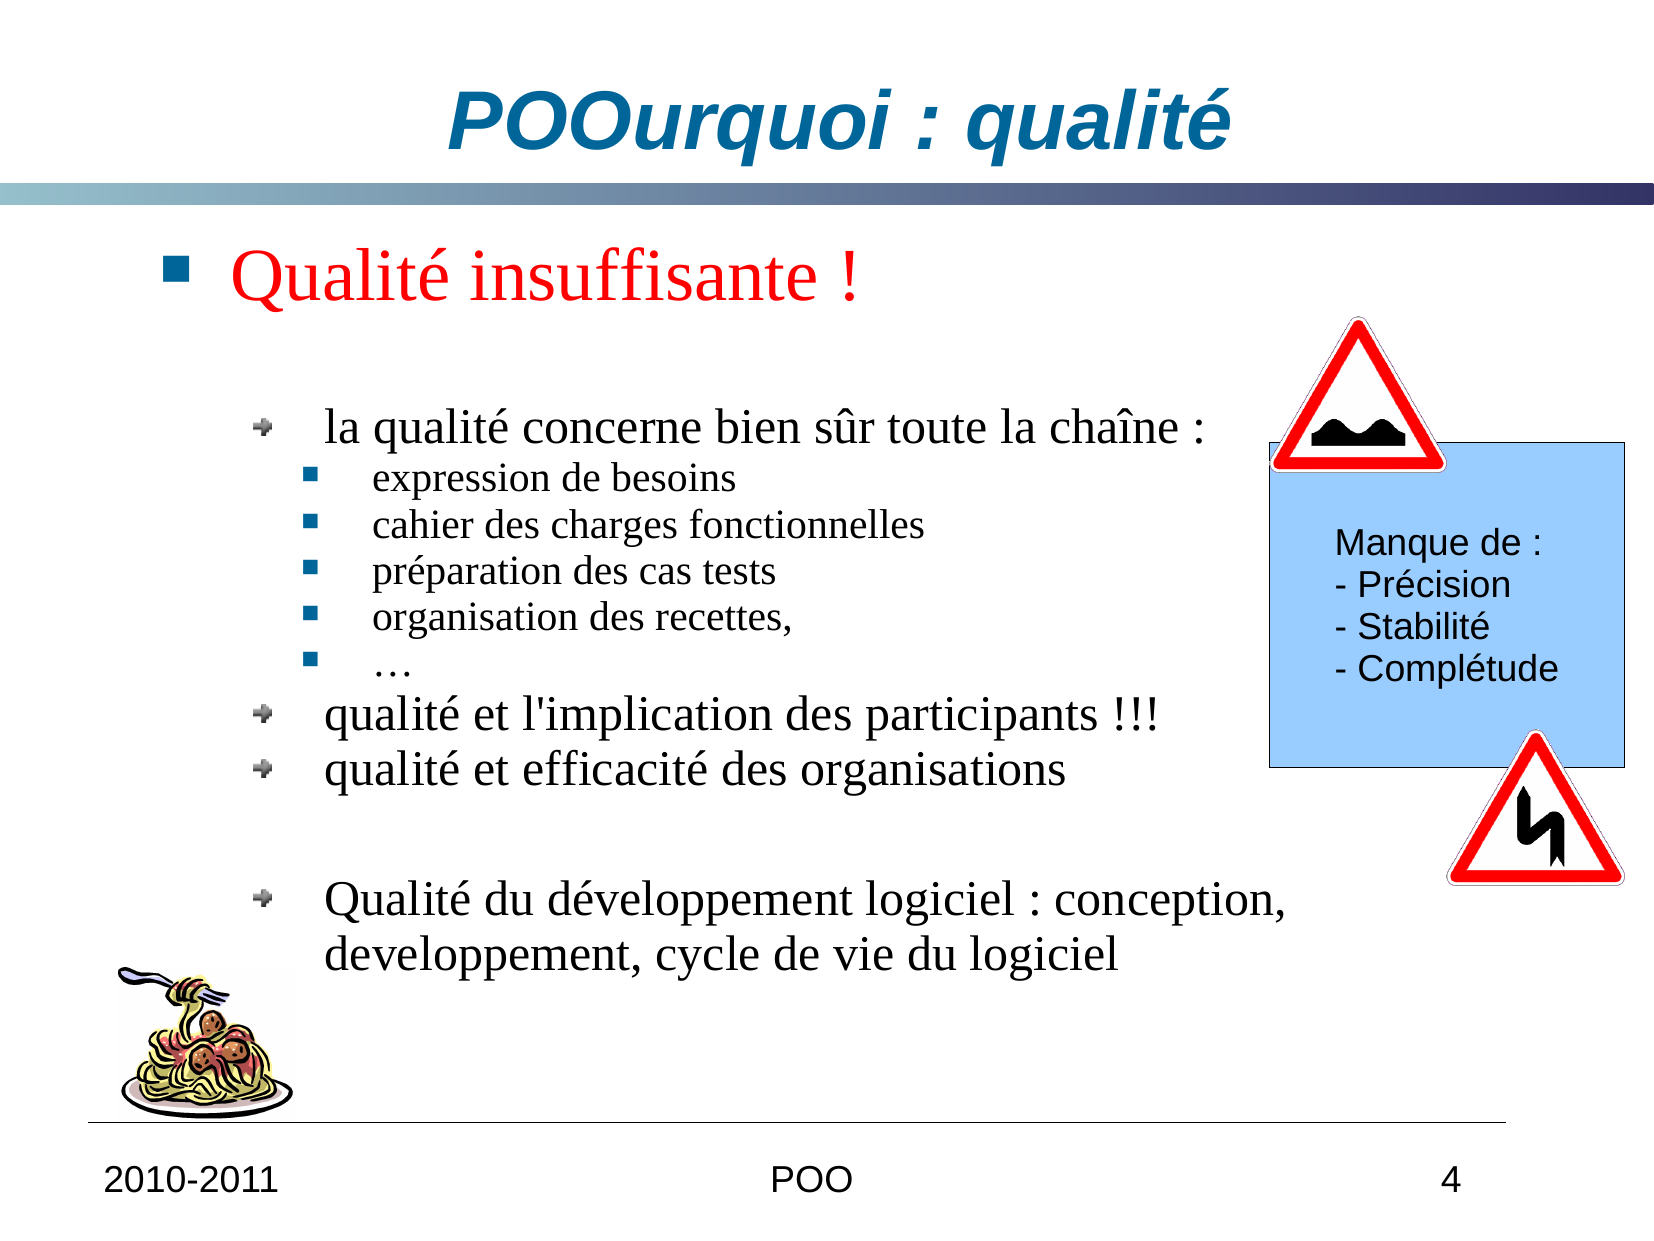

# POOurquoi : qualité
Qualité insuffisante !
la qualité concerne bien sûr toute la chaîne :
expression de besoins
cahier des charges fonctionnelles
préparation des cas tests
organisation des recettes,
…
qualité et l'implication des participants !!!
qualité et efficacité des organisations
Qualité du développement logiciel : conception, developpement, cycle de vie du logiciel
Manque de :
- Précision
- Stabilité
- Complétude